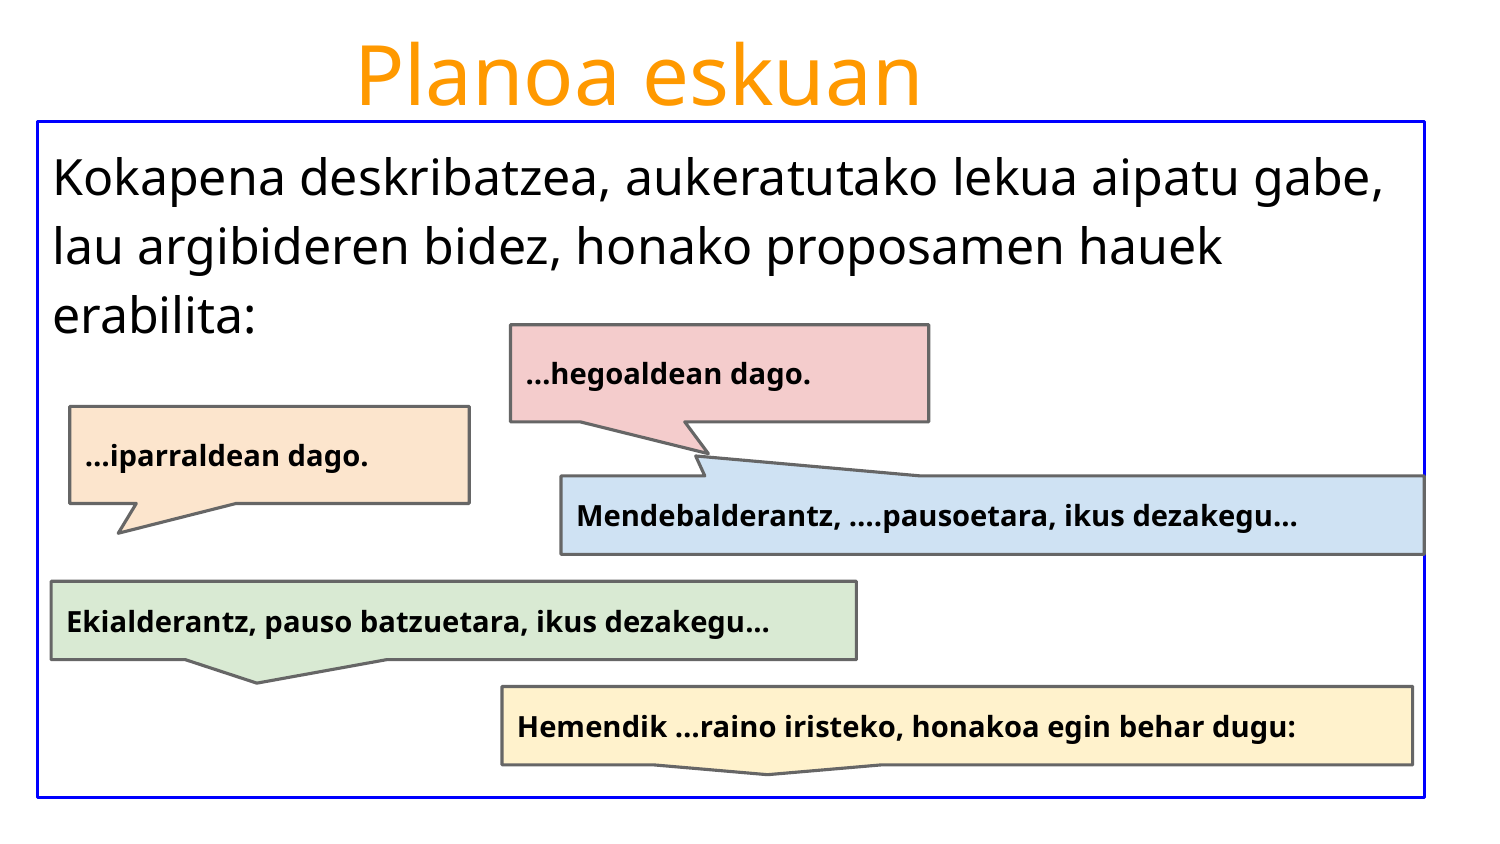

Planoa eskuan
Kokapena deskribatzea, aukeratutako lekua aipatu gabe, lau argibideren bidez, honako proposamen hauek erabilita:
…hegoaldean dago.
…iparraldean dago.
Mendebalderantz, ….pausoetara, ikus dezakegu...
Ekialderantz, pauso batzuetara, ikus dezakegu...
Hemendik …raino iristeko, honakoa egin behar dugu: